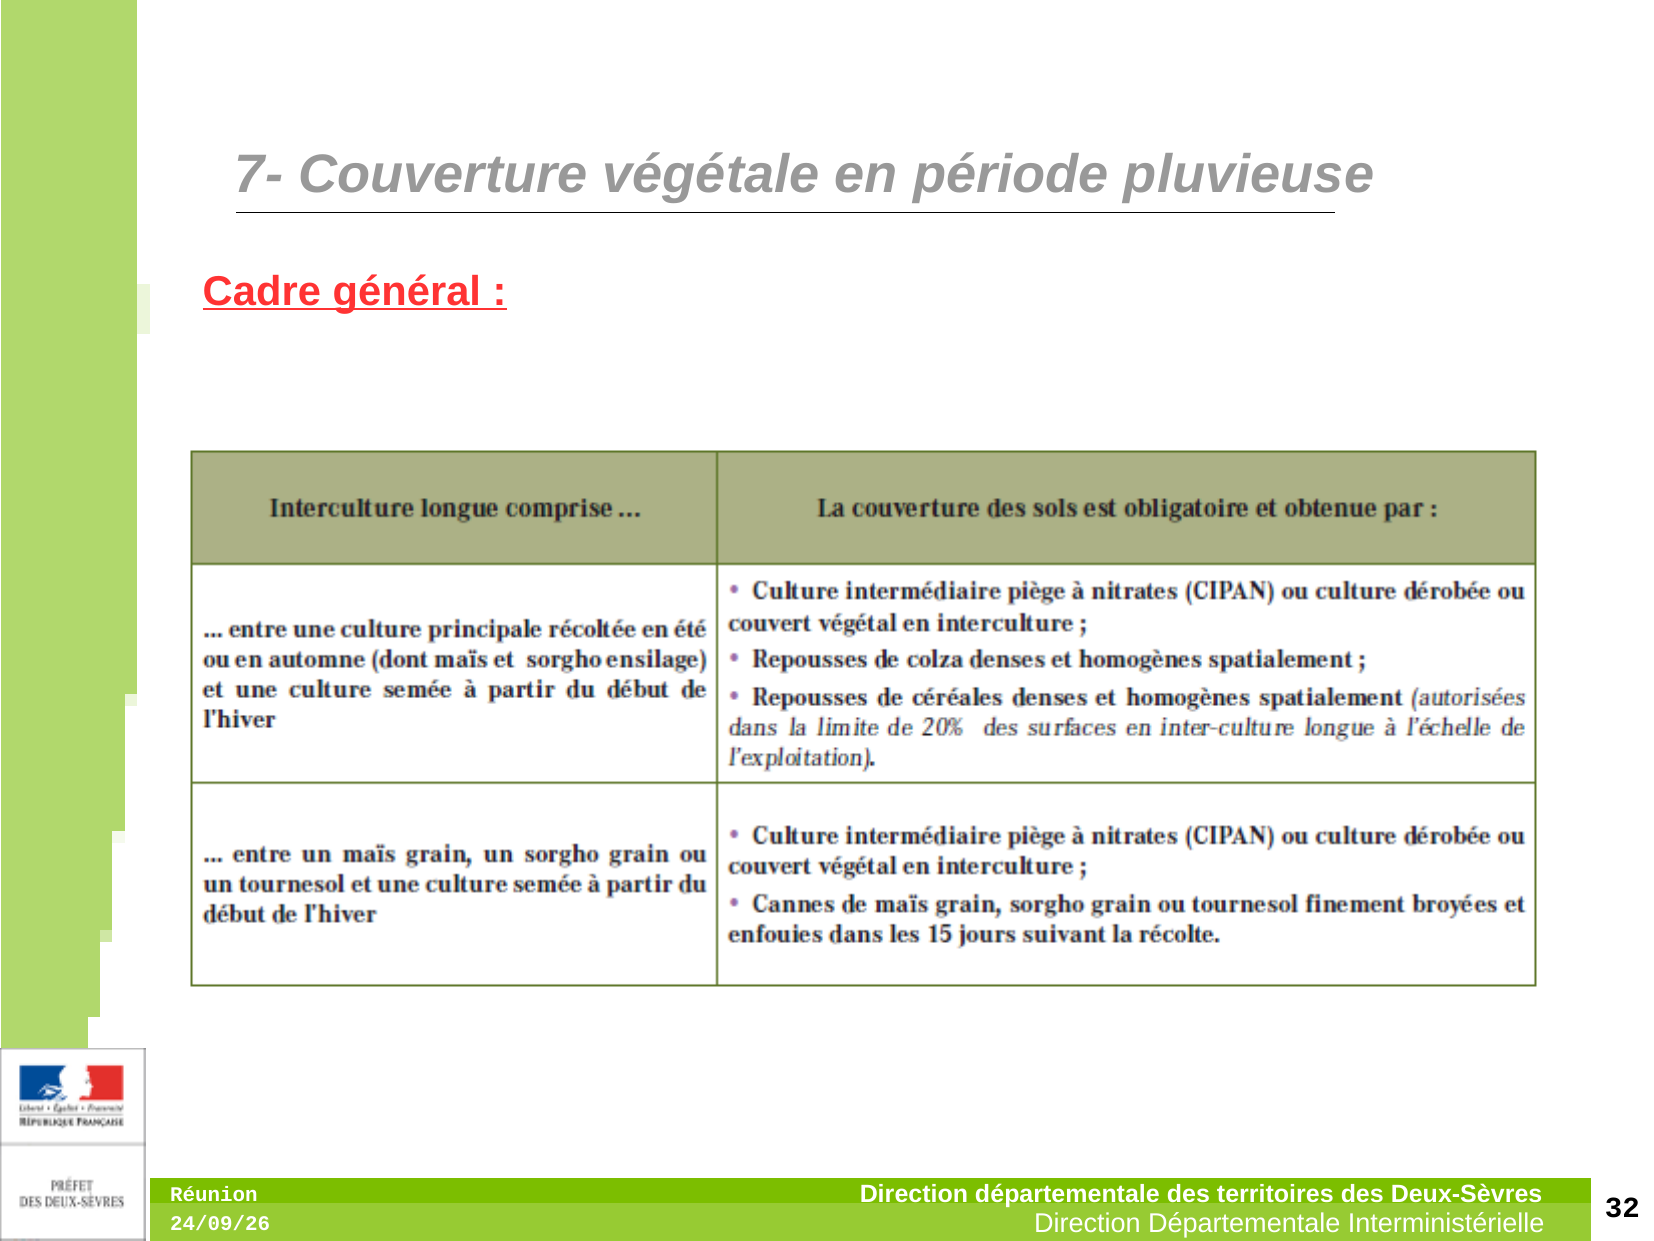

7- Couverture végétale en période pluvieuse
Cadre général :
Réunion